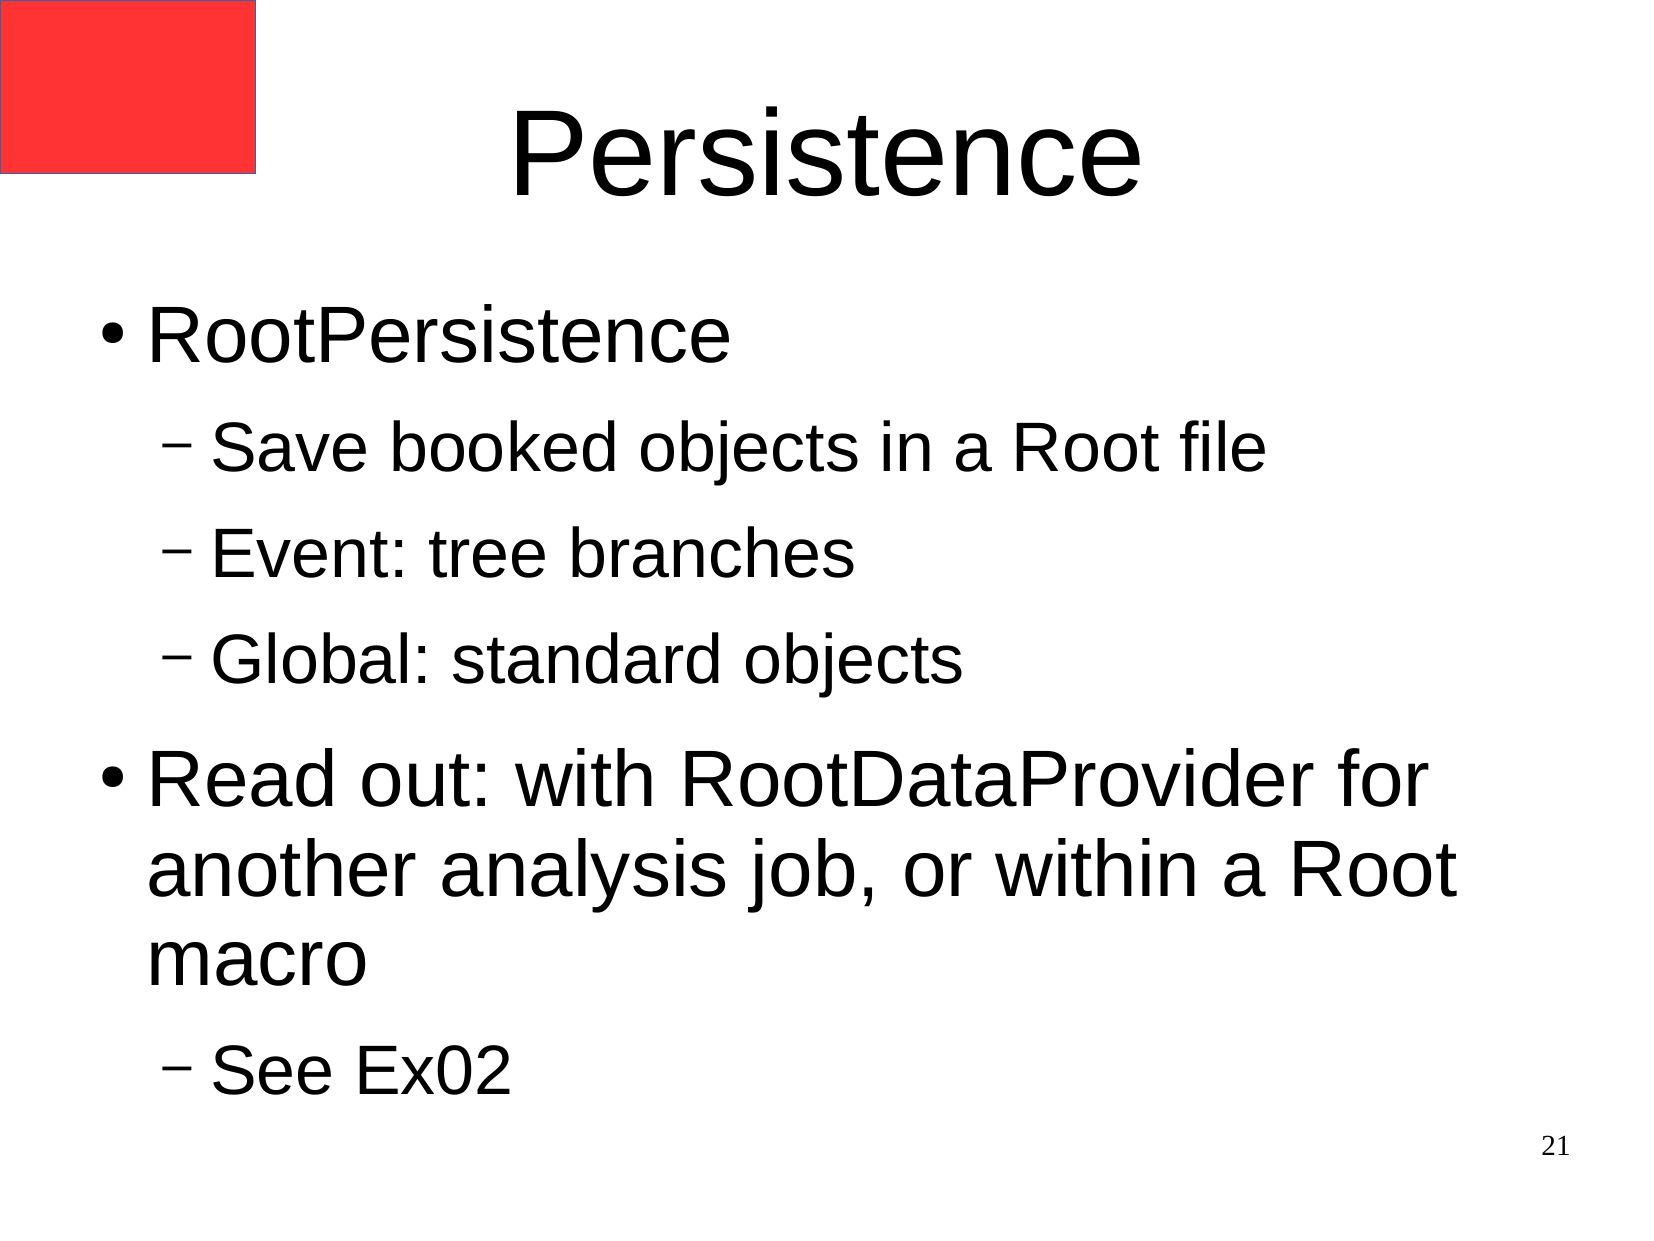

# Persistence
RootPersistence
Save booked objects in a Root file
Event: tree branches
Global: standard objects
Read out: with RootDataProvider for another analysis job, or within a Root macro
See Ex02
21